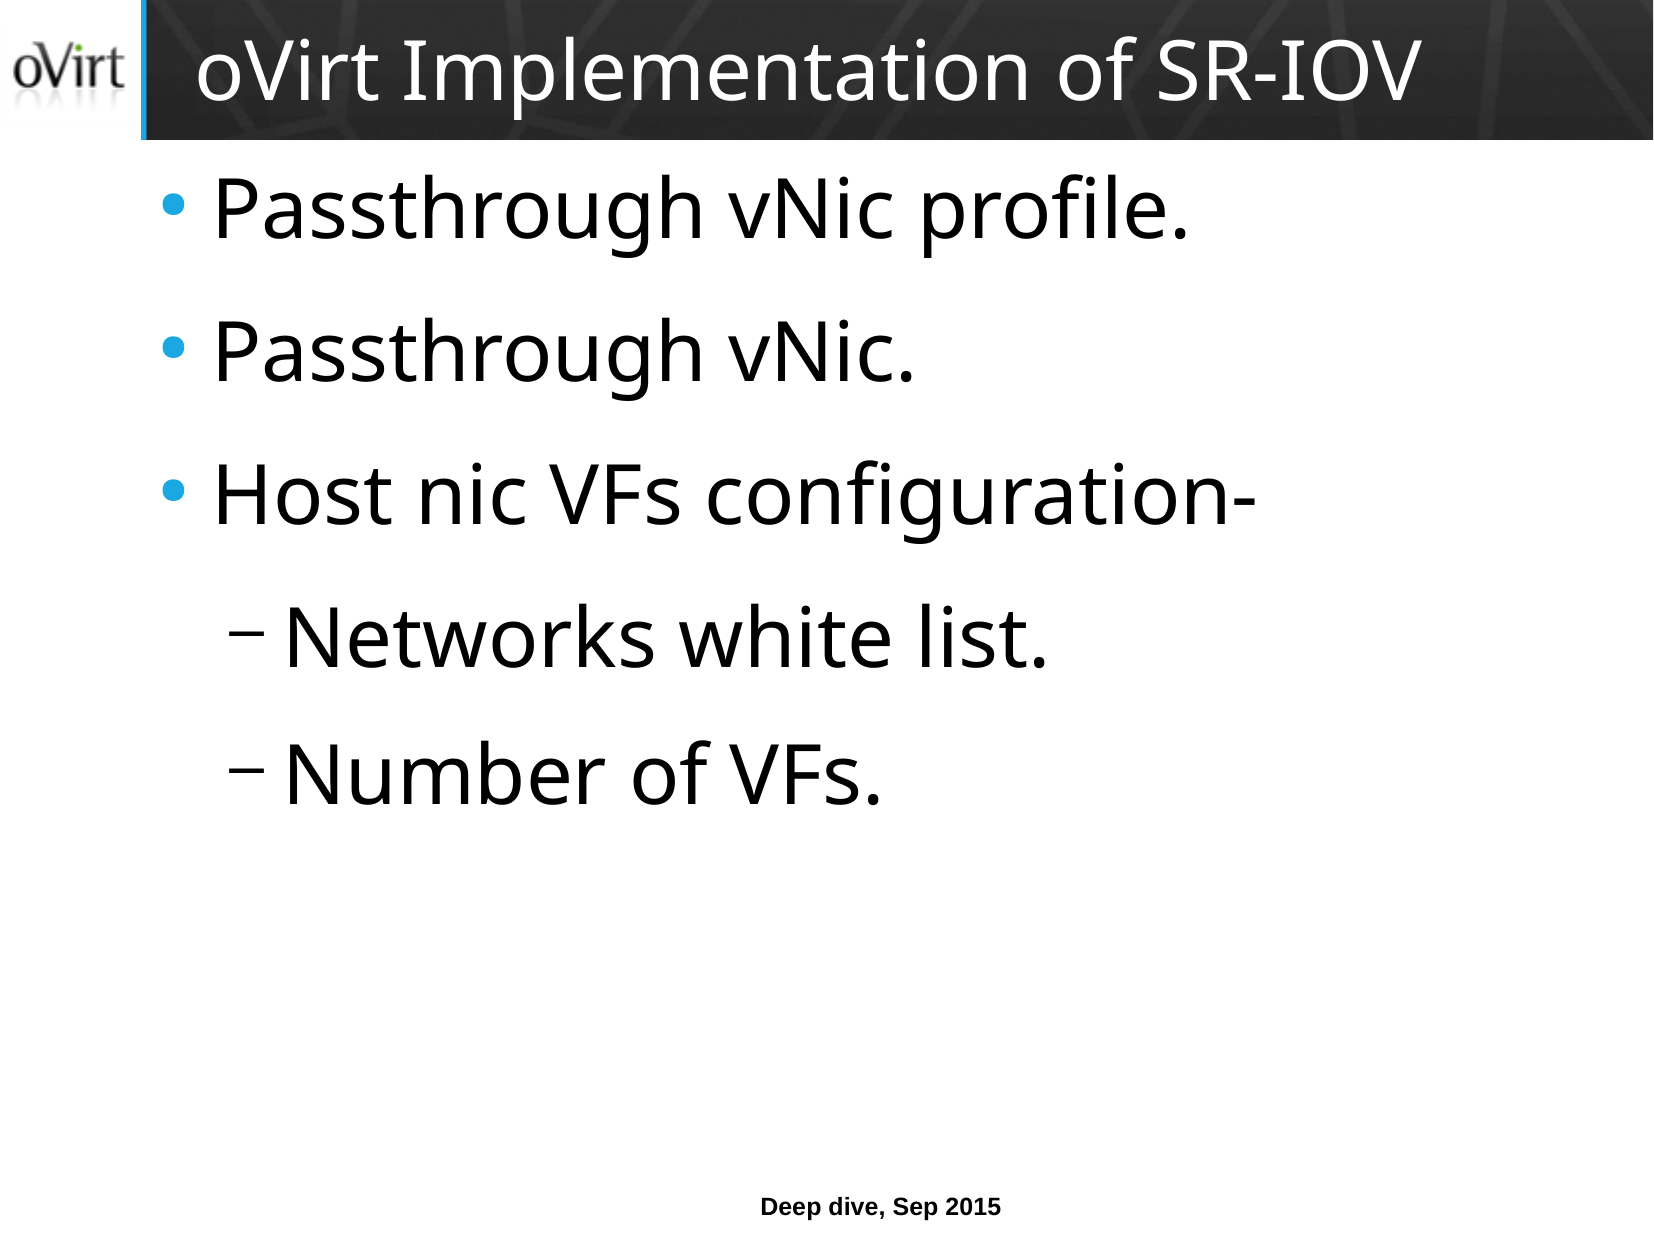

# oVirt Implementation of SR-IOV
Passthrough vNic profile.
Passthrough vNic.
Host nic VFs configuration-
Networks white list.
Number of VFs.